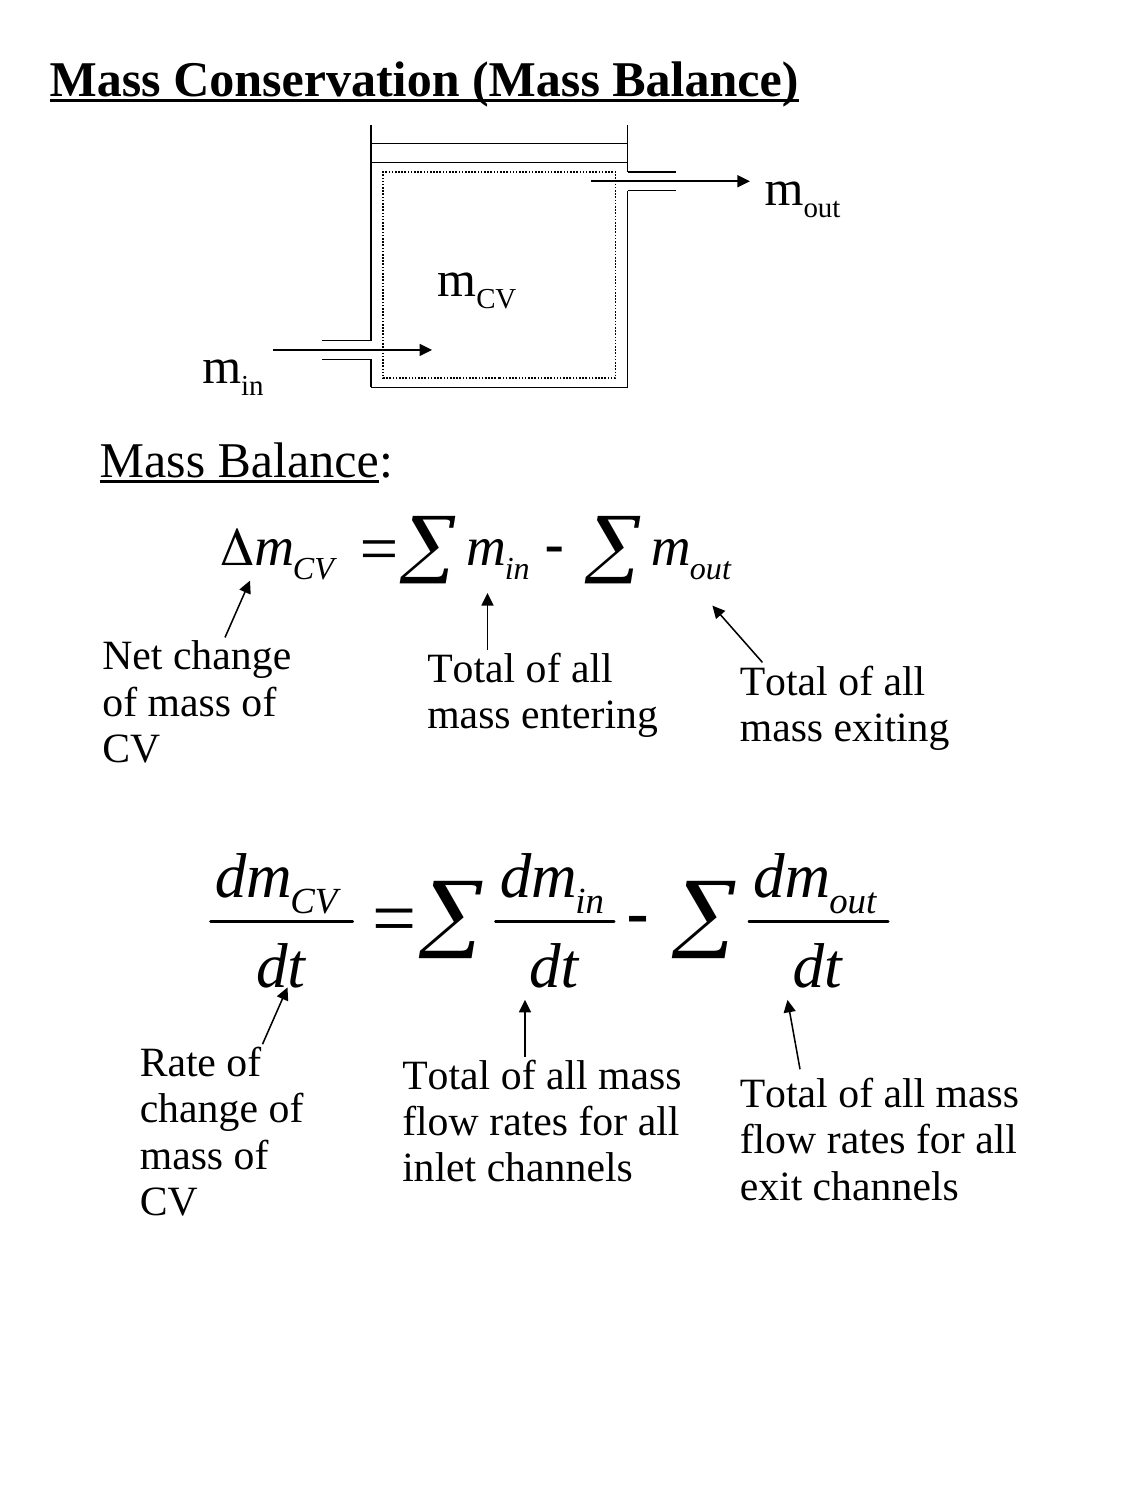

Mass Conservation (Mass Balance)
mout
min
mCV
Mass Balance:
Net change of mass of CV
Total of all mass entering
Total of all mass exiting
Rate of change of mass of CV
Total of all mass flow rates for all inlet channels
Total of all mass flow rates for all exit channels